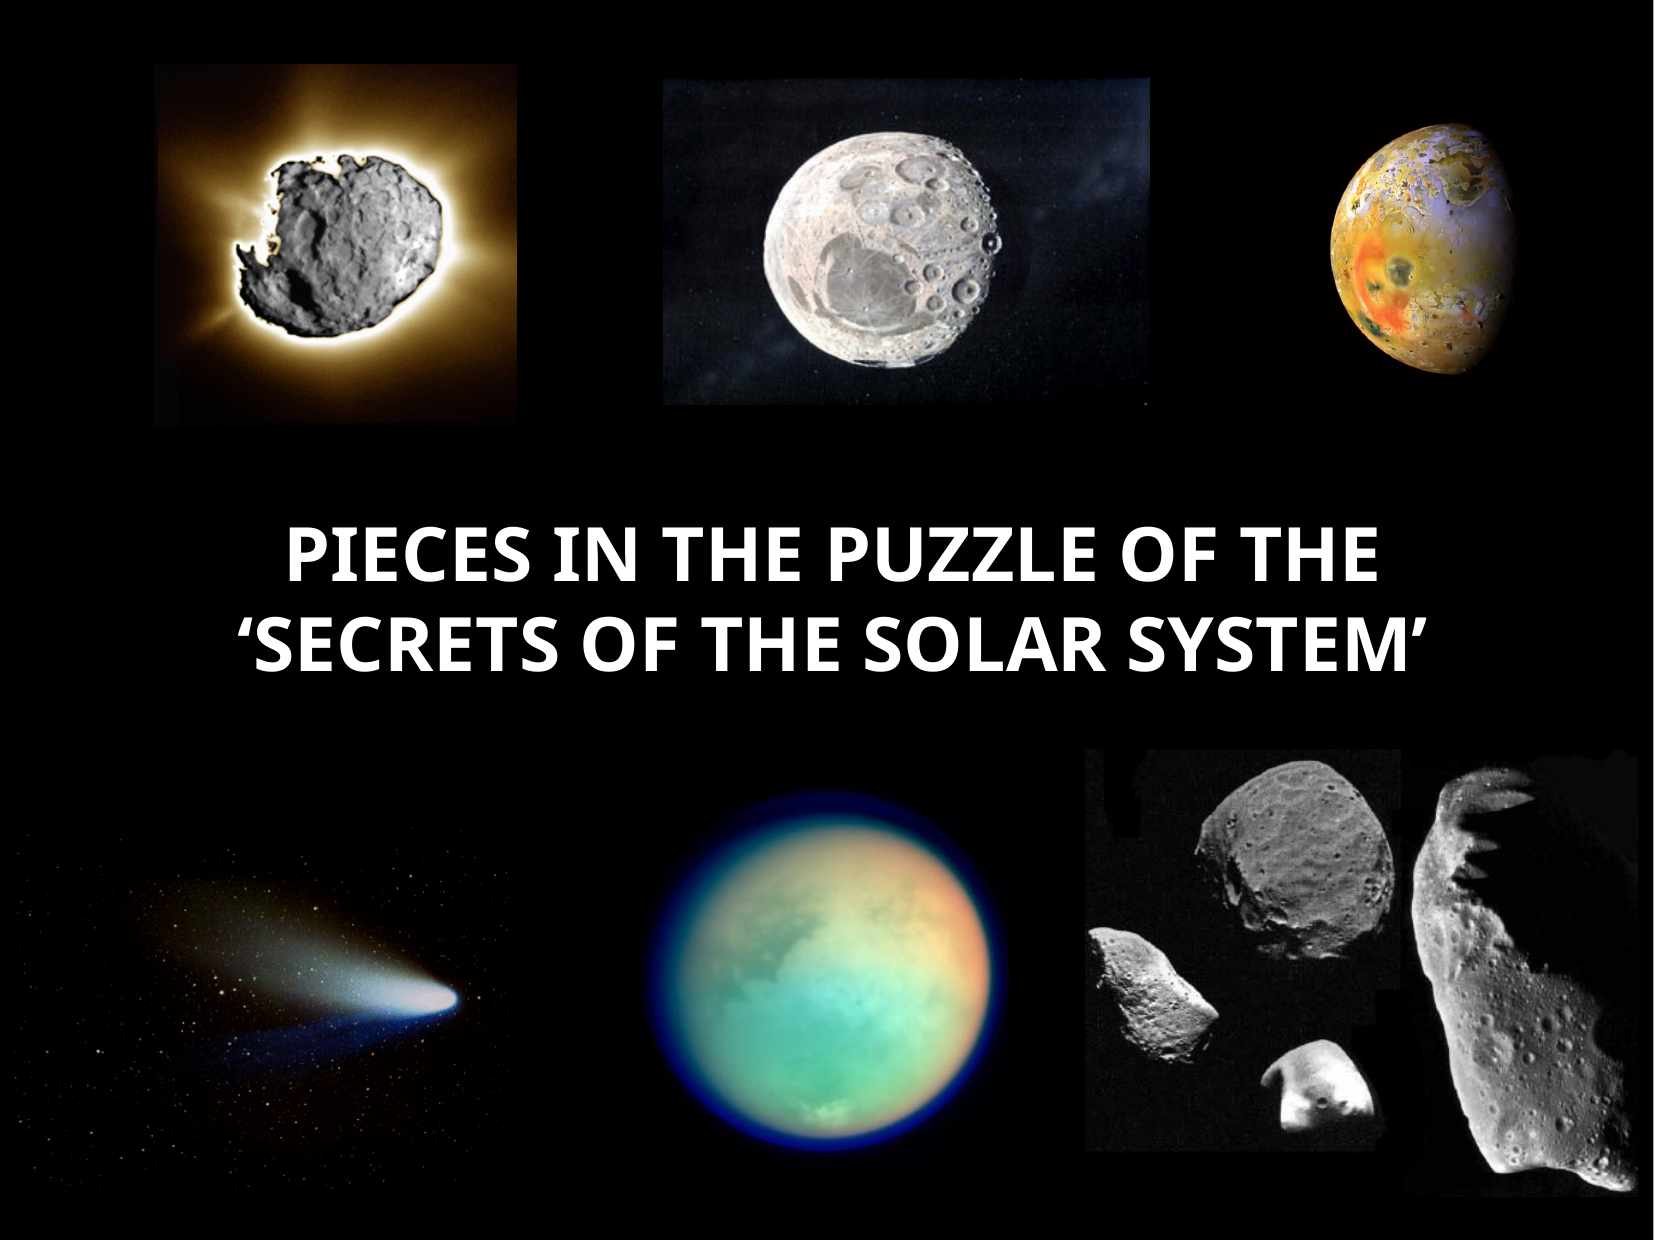

# PIECES IN THE PUZZLE OF THE ‘SECRETS OF THE SOLAR SYSTEM’